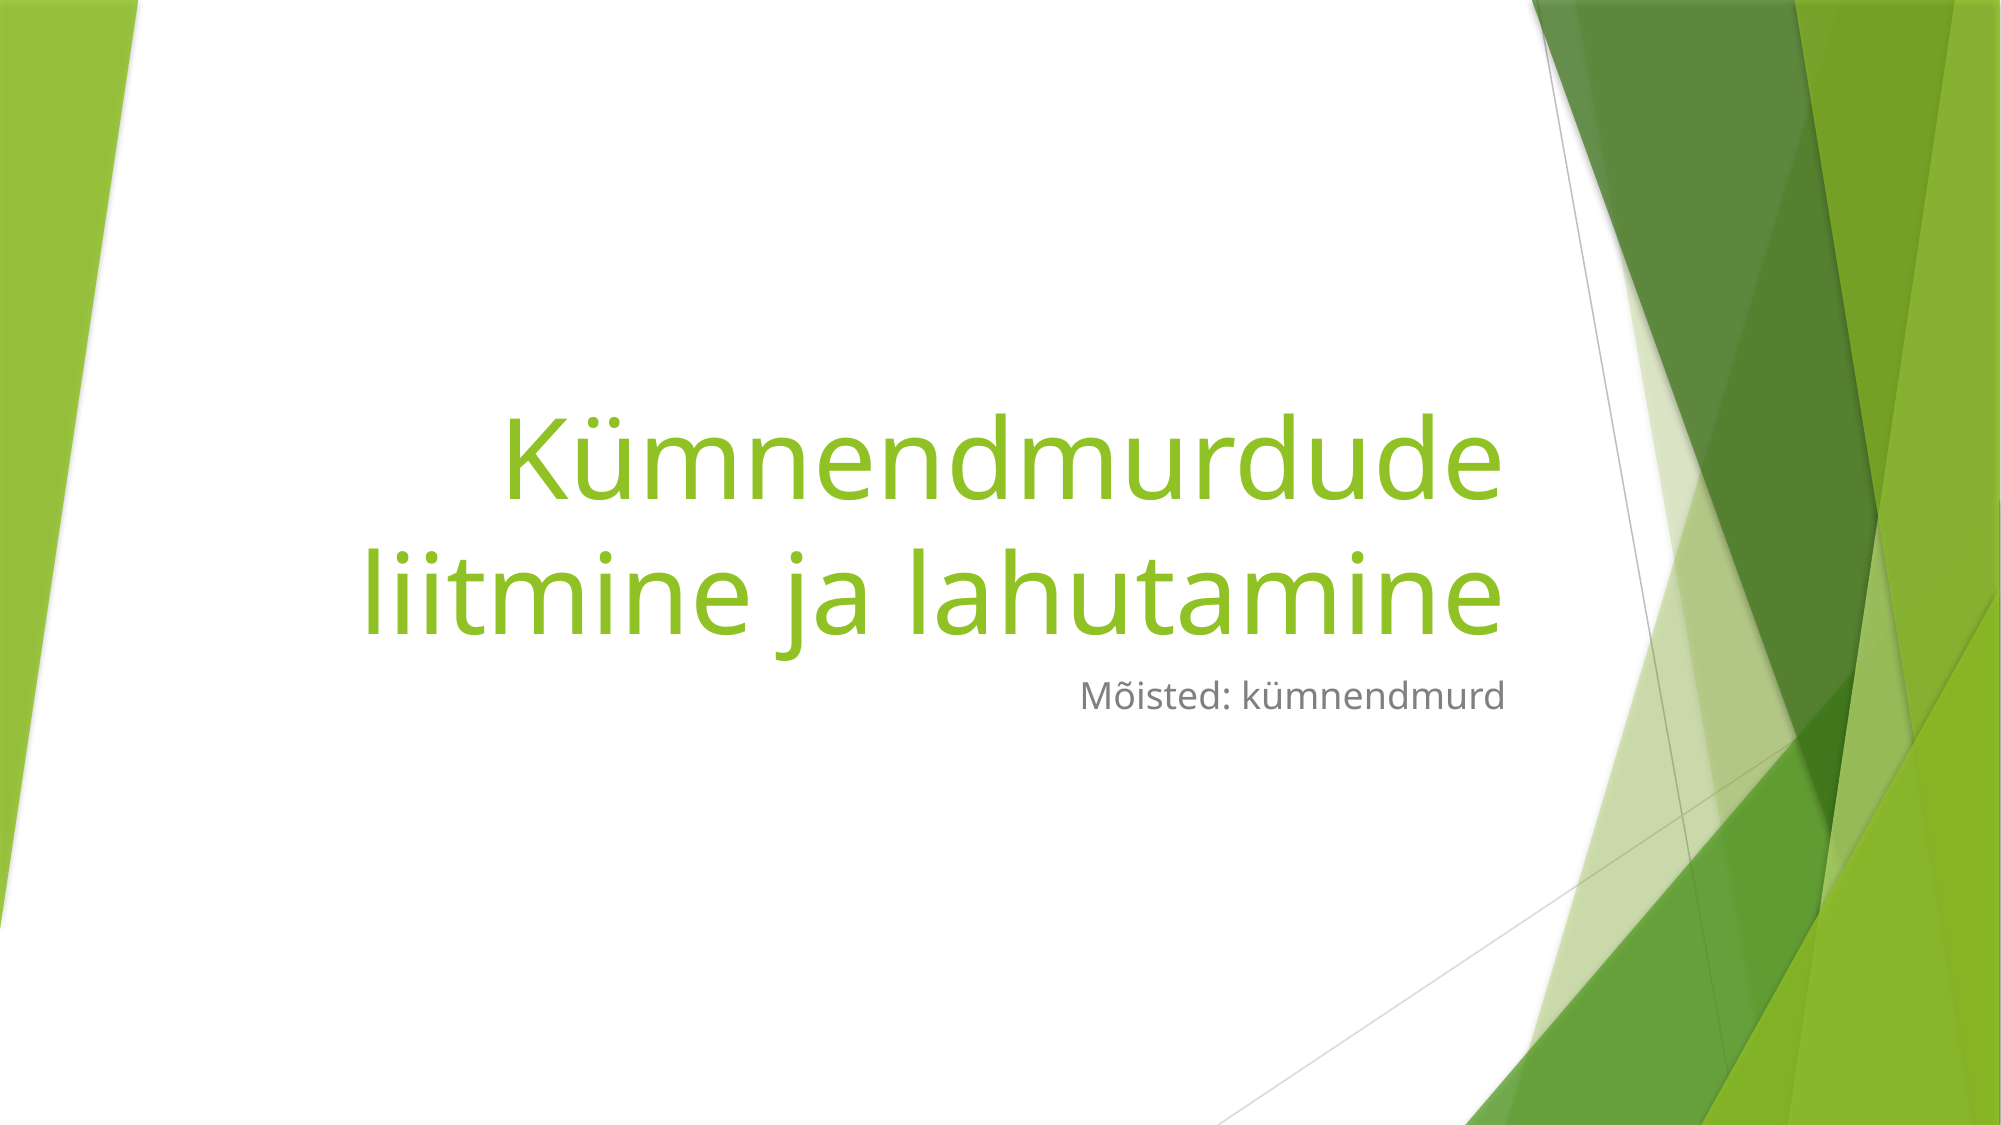

# Kümnendmurdude liitmine ja lahutamine
Mõisted: kümnendmurd